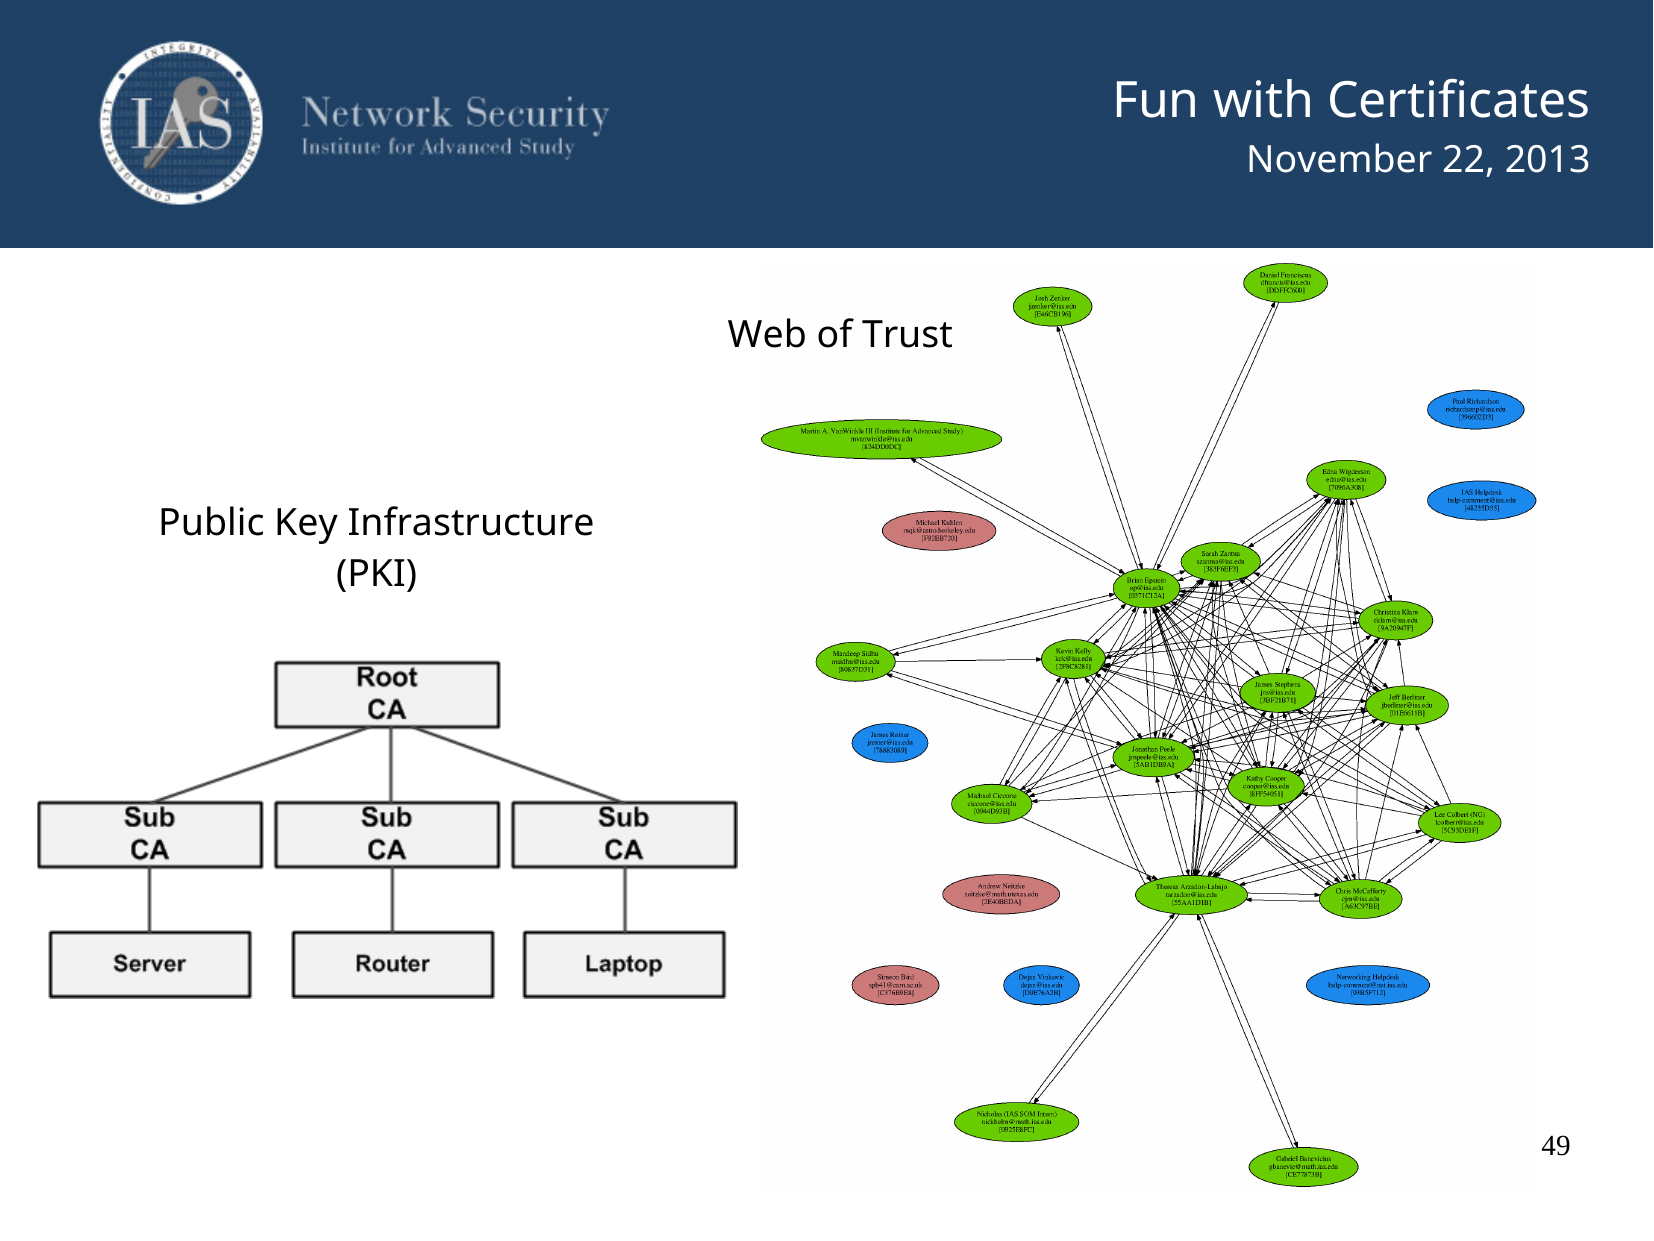

Web of Trust
Public Key Infrastructure
(PKI)
49